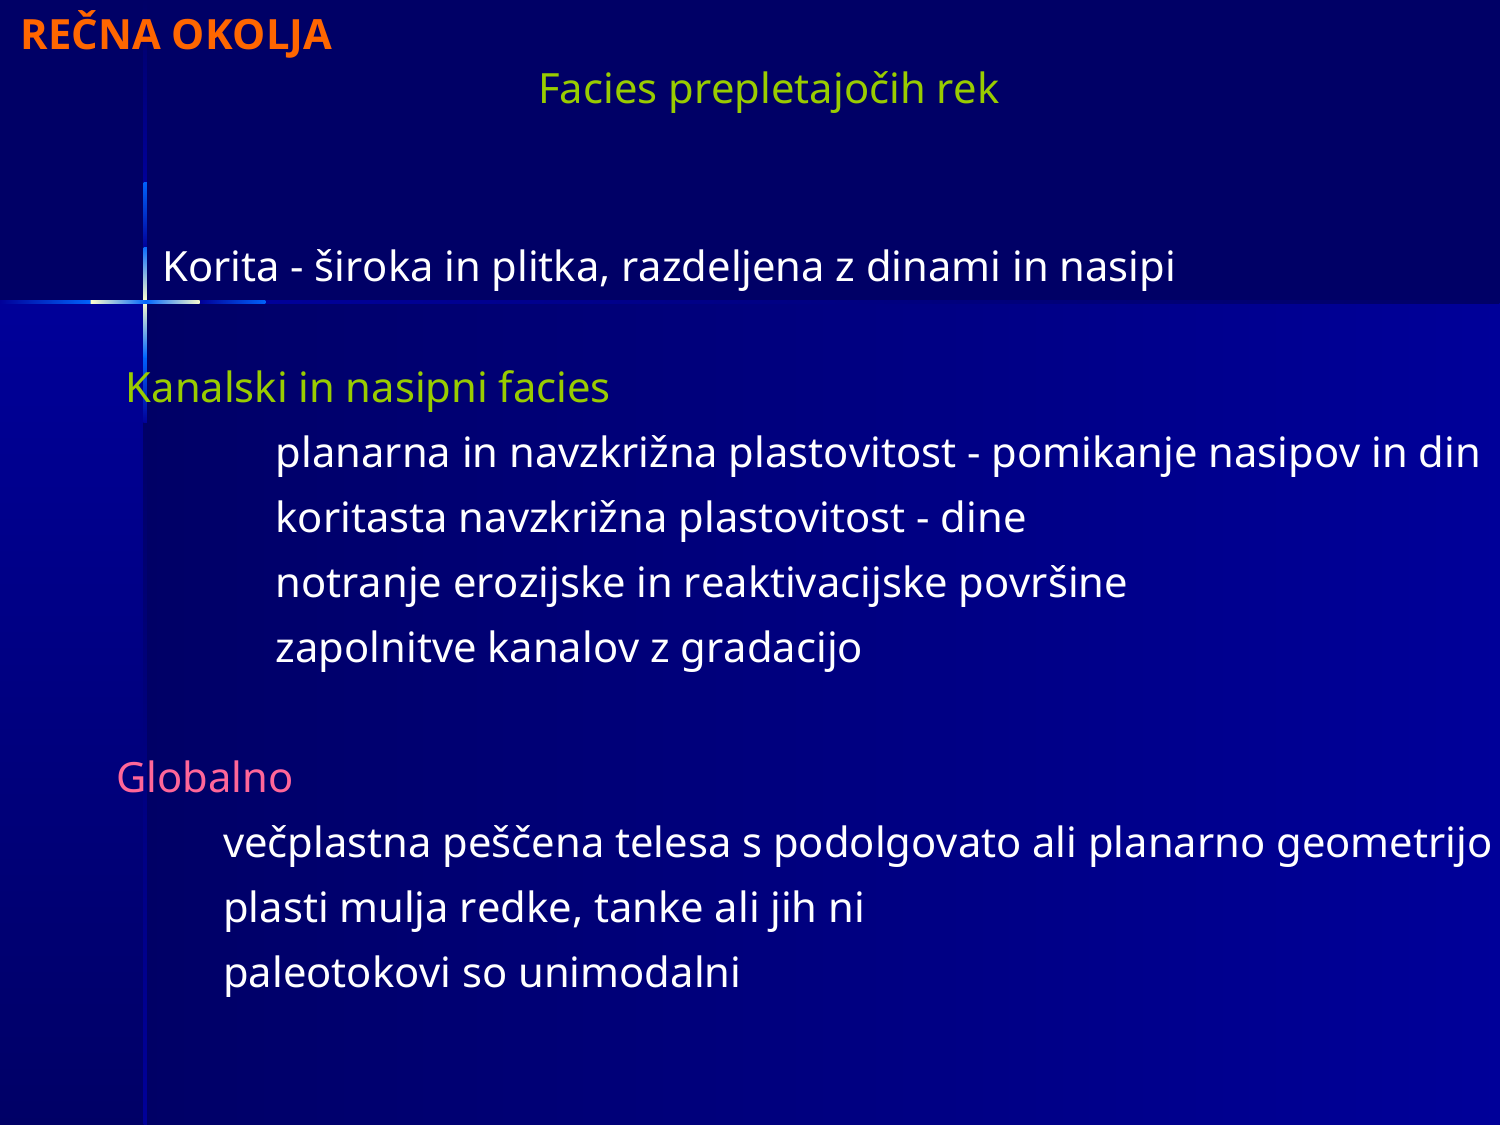

REČNA OKOLJA
Facies prepletajočih rek
Korita - široka in plitka, razdeljena z dinami in nasipi
Kanalski in nasipni facies
	planarna in navzkrižna plastovitost - pomikanje nasipov in din
	koritasta navzkrižna plastovitost - dine
	notranje erozijske in reaktivacijske površine
	zapolnitve kanalov z gradacijo
 Globalno
	večplastna peščena telesa s podolgovato ali planarno geometrijo
	plasti mulja redke, tanke ali jih ni
	paleotokovi so unimodalni